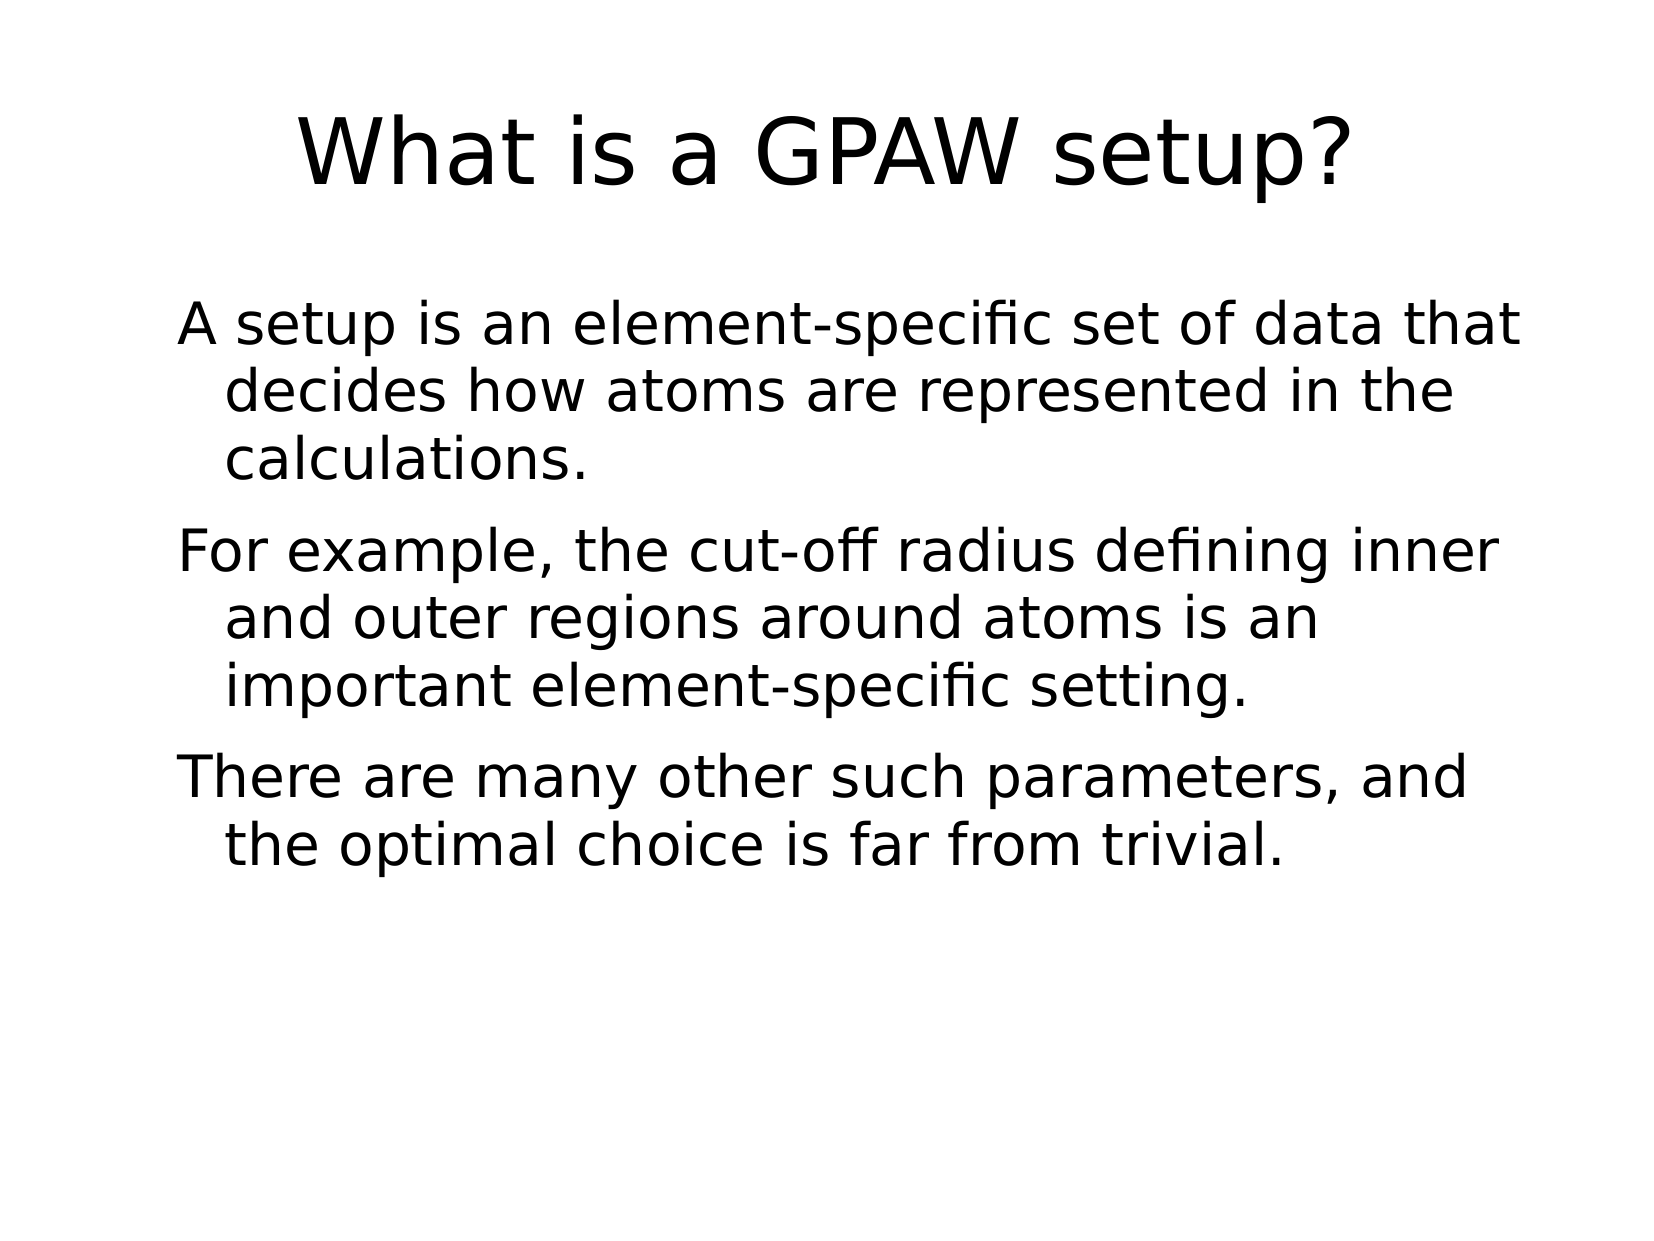

# What is a GPAW setup?
A setup is an element-specific set of data that decides how atoms are represented in the calculations.
For example, the cut-off radius defining inner and outer regions around atoms is an important element-specific setting.
There are many other such parameters, and the optimal choice is far from trivial.